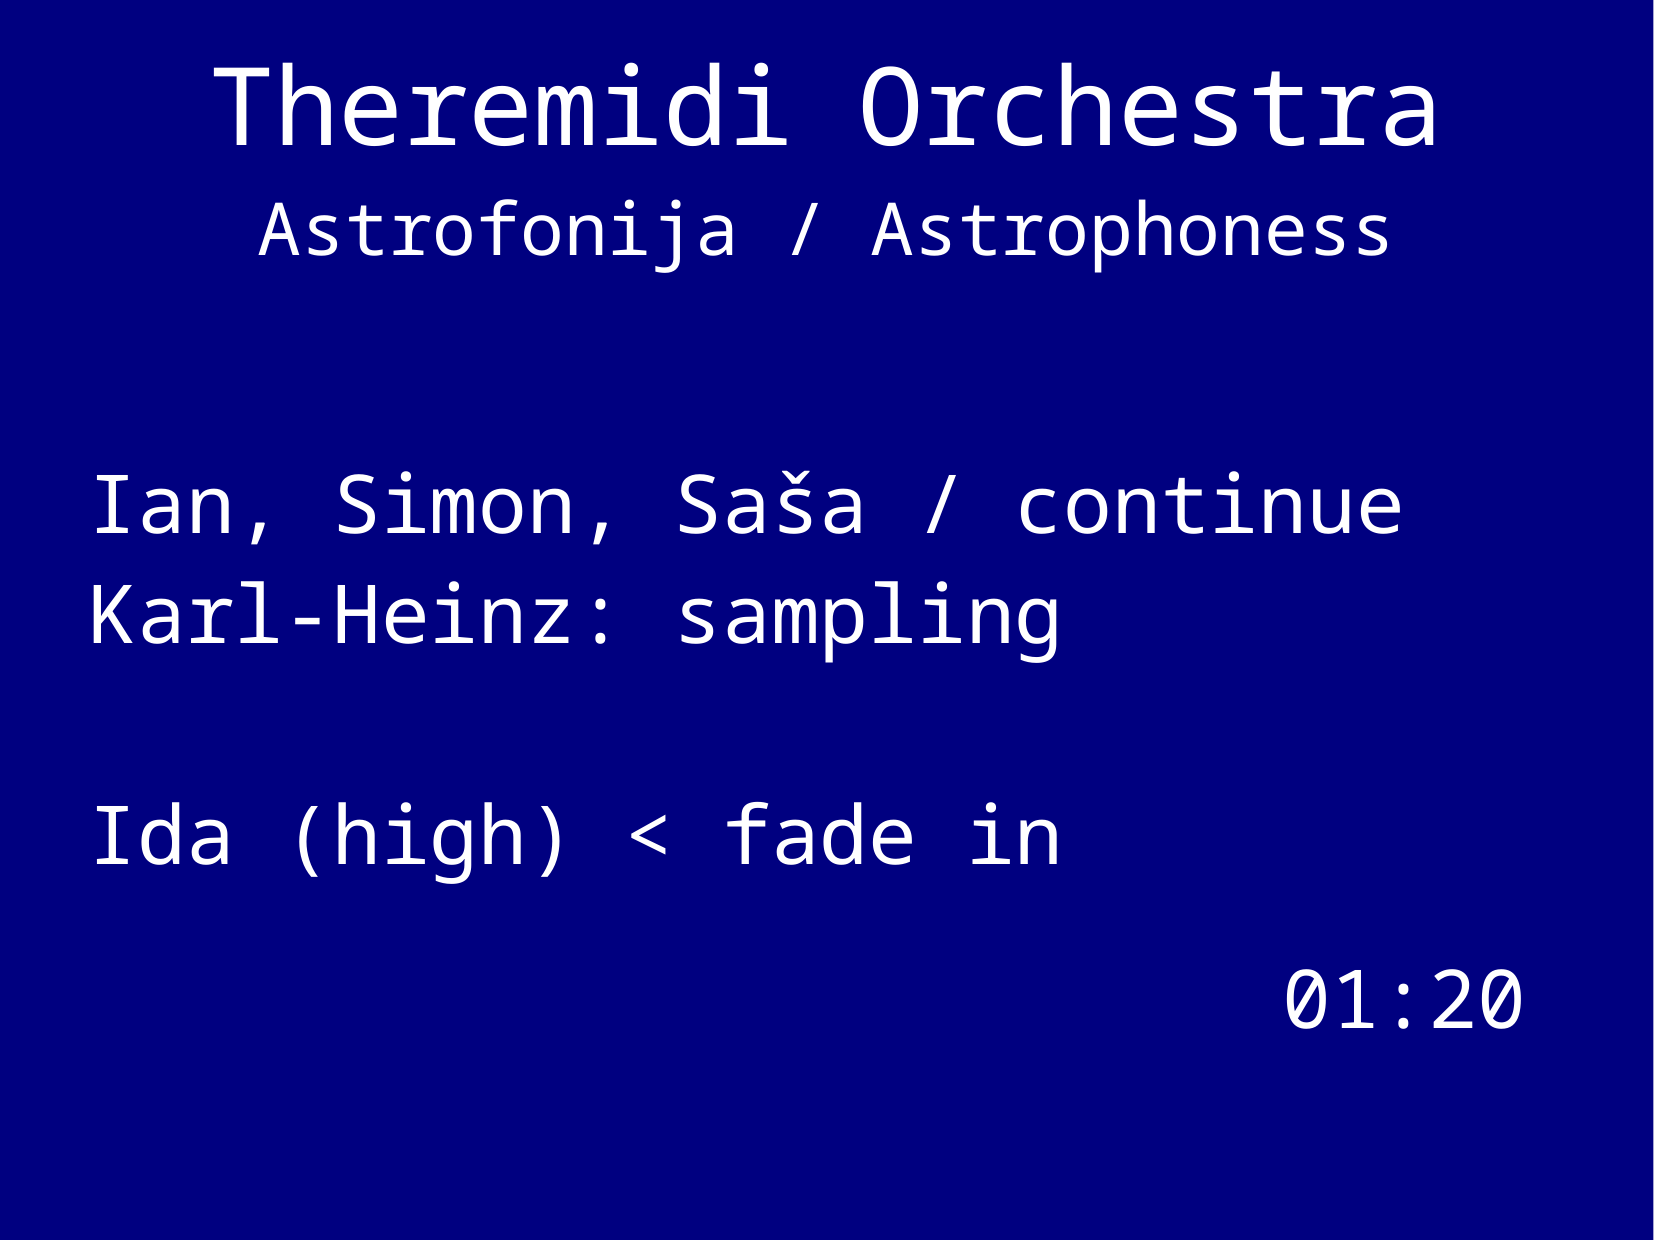

# Theremidi Orchestra Astrofonija / Astrophoness
Ian, Simon, Saša / continue
Karl-Heinz: sampling
Ida (high) < fade in
01:20